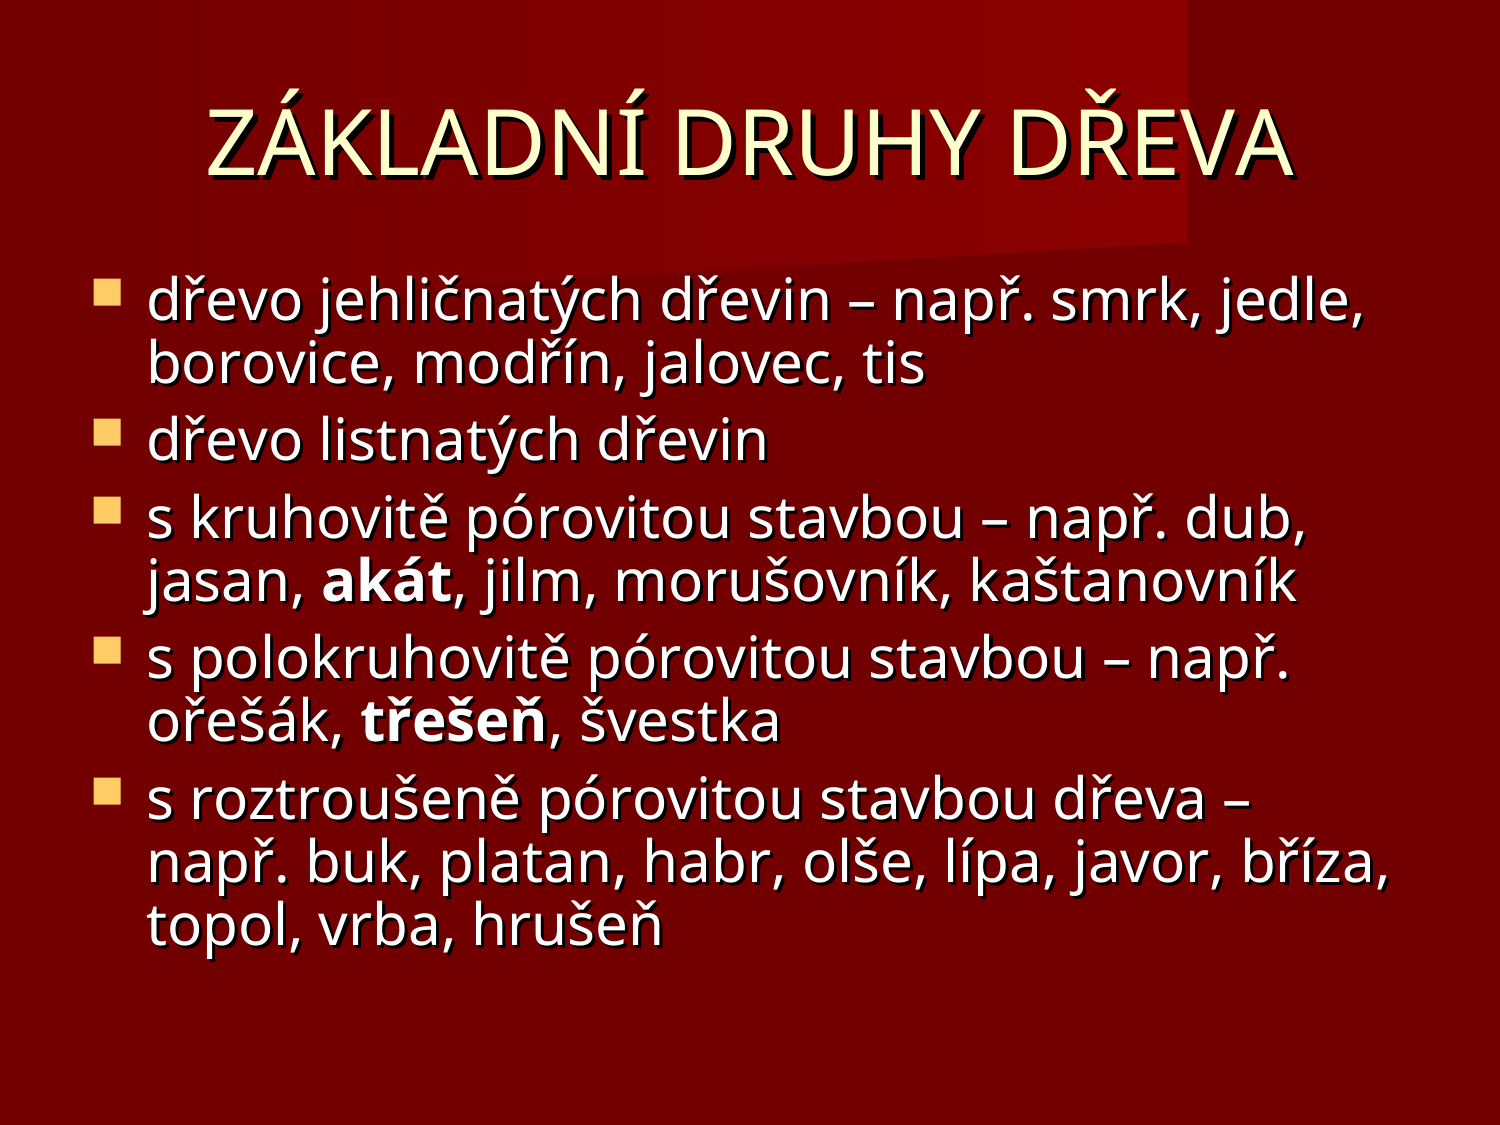

# ZÁKLADNÍ DRUHY DŘEVA
dřevo jehličnatých dřevin – např. smrk, jedle, borovice, modřín, jalovec, tis
dřevo listnatých dřevin
s kruhovitě pórovitou stavbou – např. dub, jasan, akát, jilm, morušovník, kaštanovník
s polokruhovitě pórovitou stavbou – např. ořešák, třešeň, švestka
s roztroušeně pórovitou stavbou dřeva – např. buk, platan, habr, olše, lípa, javor, bříza, topol, vrba, hrušeň